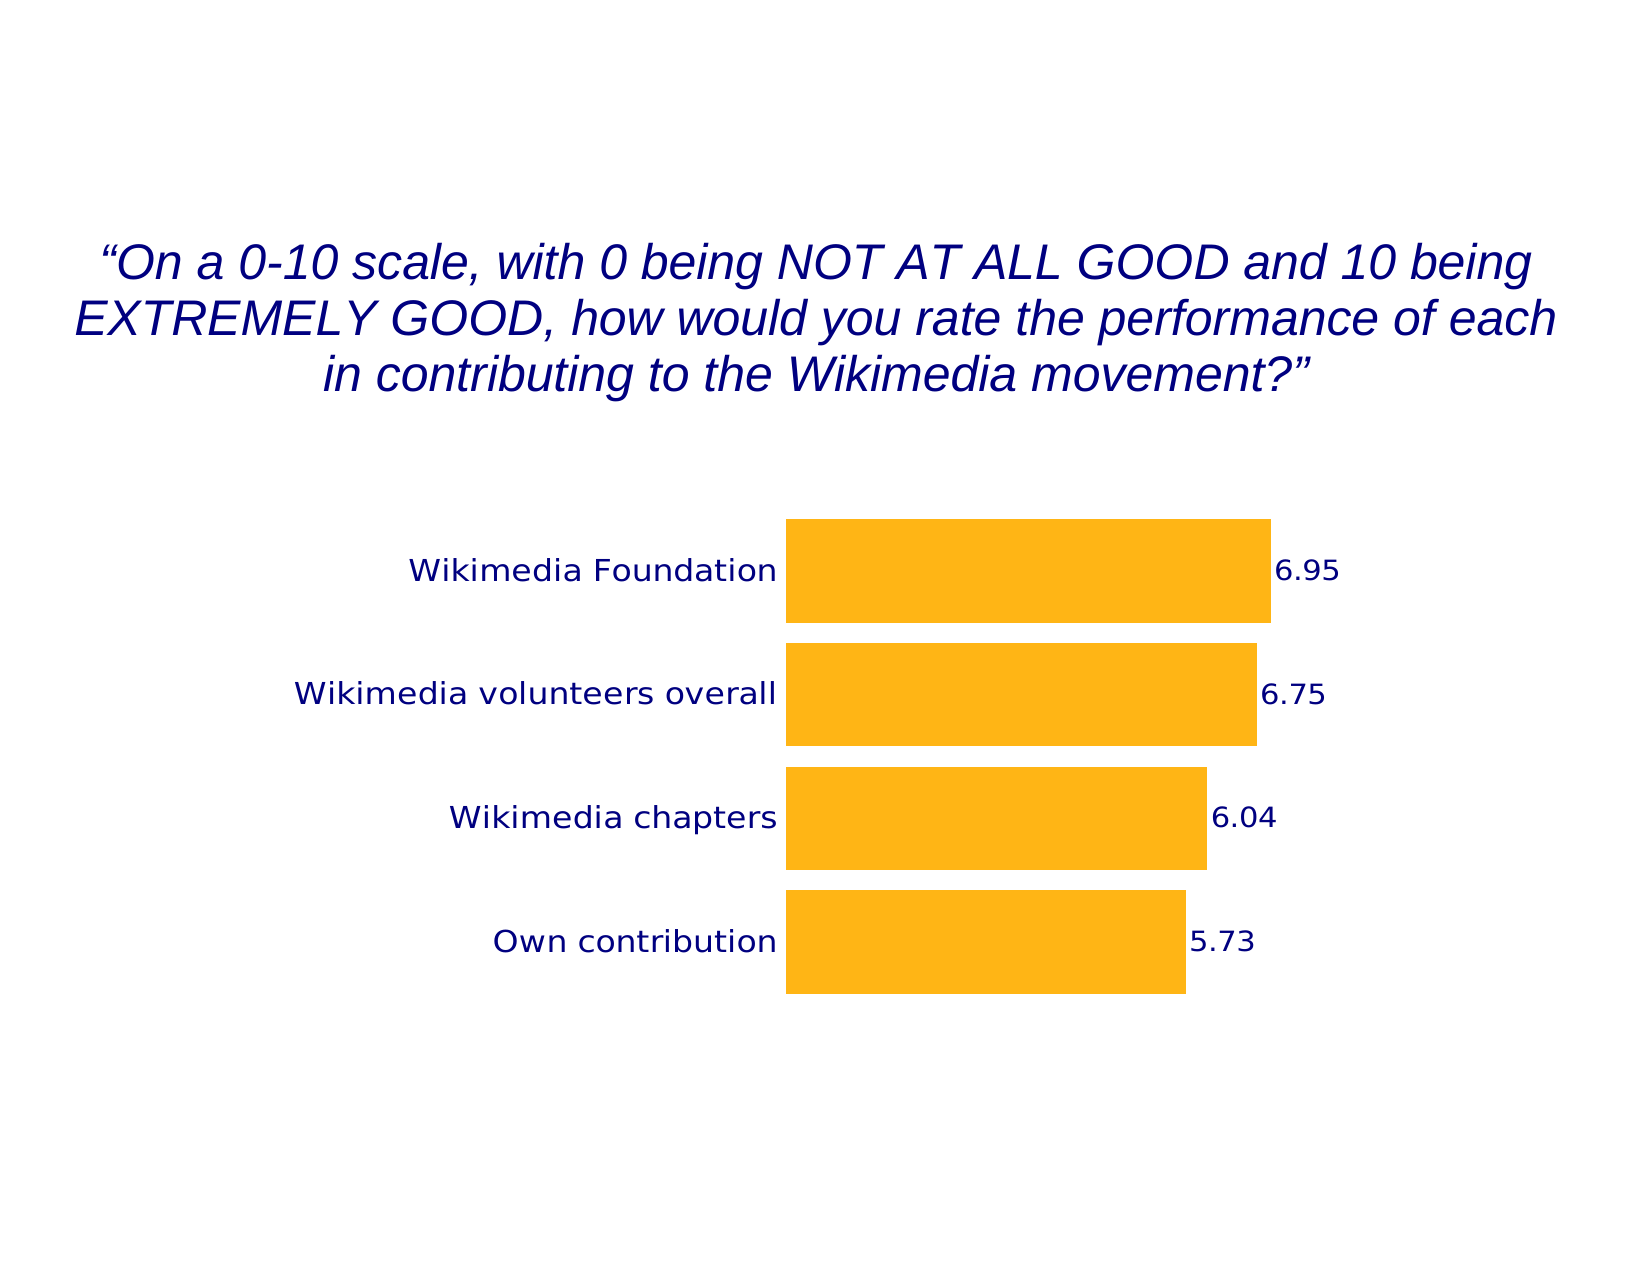

December 2011 Editors Survey
“On a 0-10 scale, with 0 being NOT AT ALL GOOD and 10 being EXTREMELY GOOD, how would you rate the performance of each in contributing to the Wikimedia movement?”
20